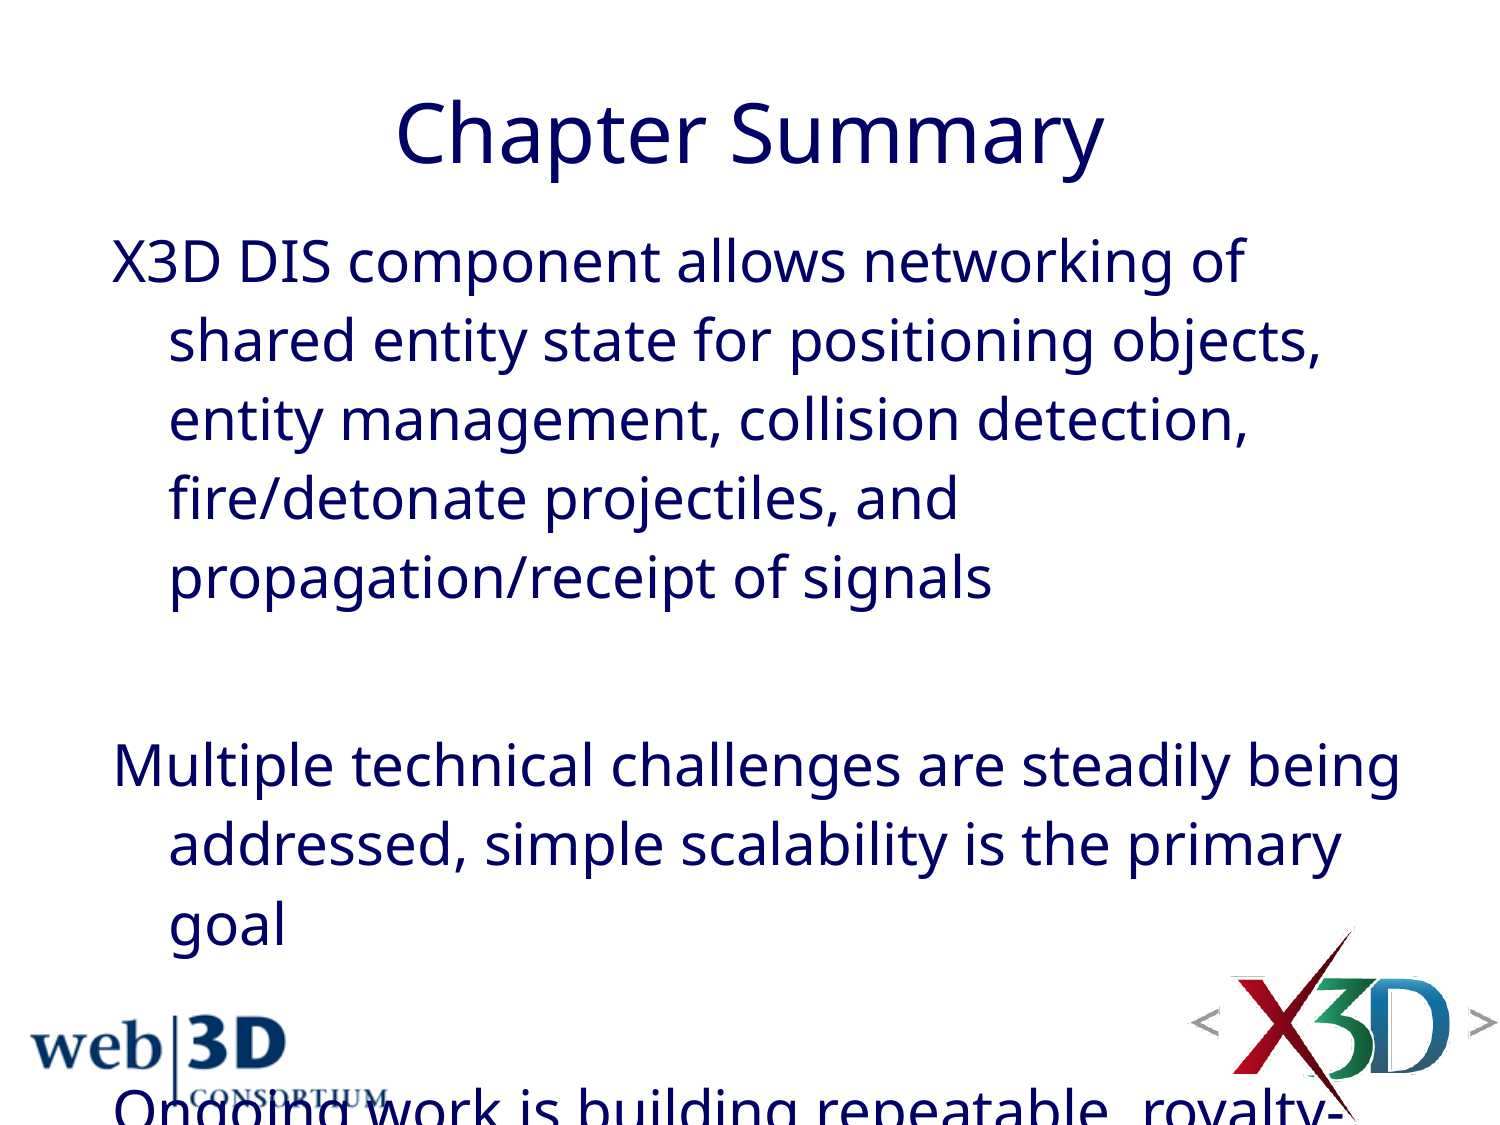

# Chapter Summary
X3D DIS component allows networking of shared entity state for positioning objects, entity management, collision detection, fire/detonate projectiles, and propagation/receipt of signals
Multiple technical challenges are steadily being addressed, simple scalability is the primary goal
Ongoing work is building repeatable, royalty-free results available for broad use on the Web